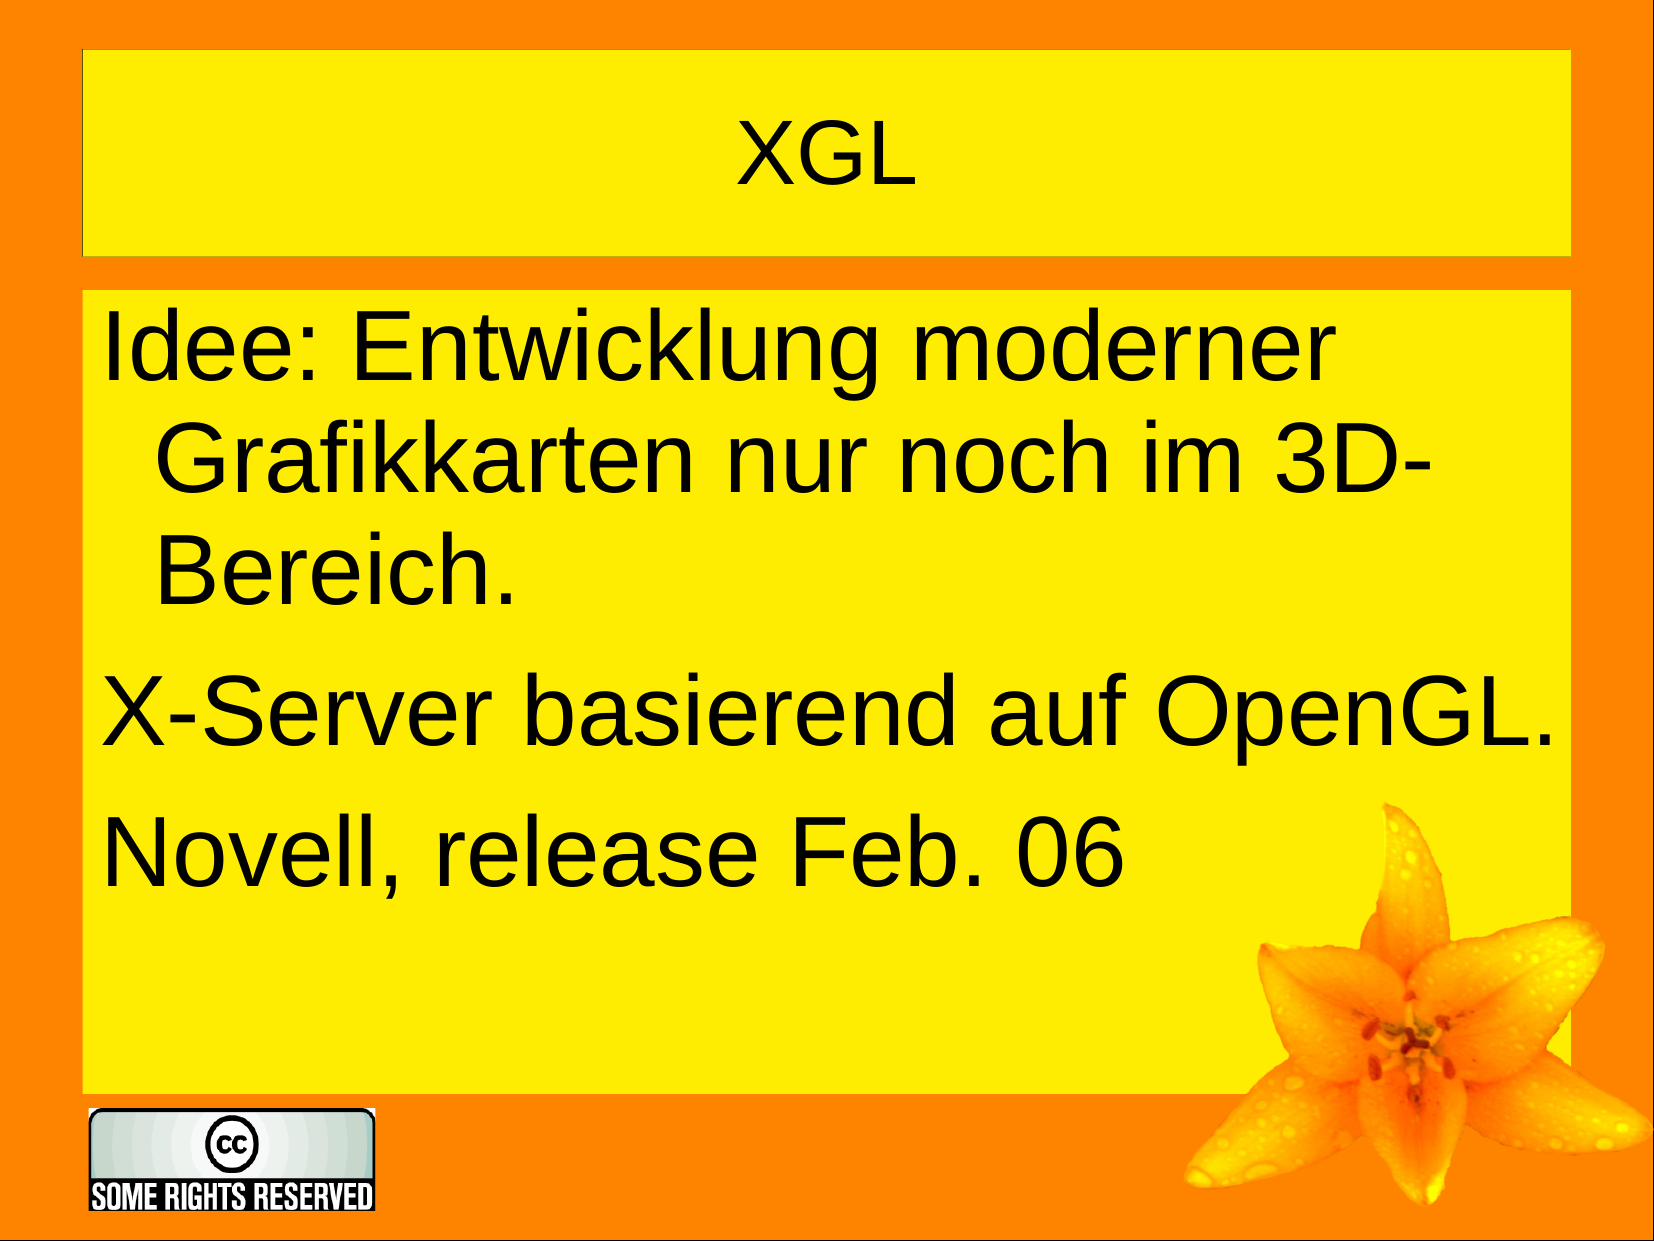

# XGL
Idee: Entwicklung moderner Grafikkarten nur noch im 3D-Bereich.
X-Server basierend auf OpenGL.
Novell, release Feb. 06